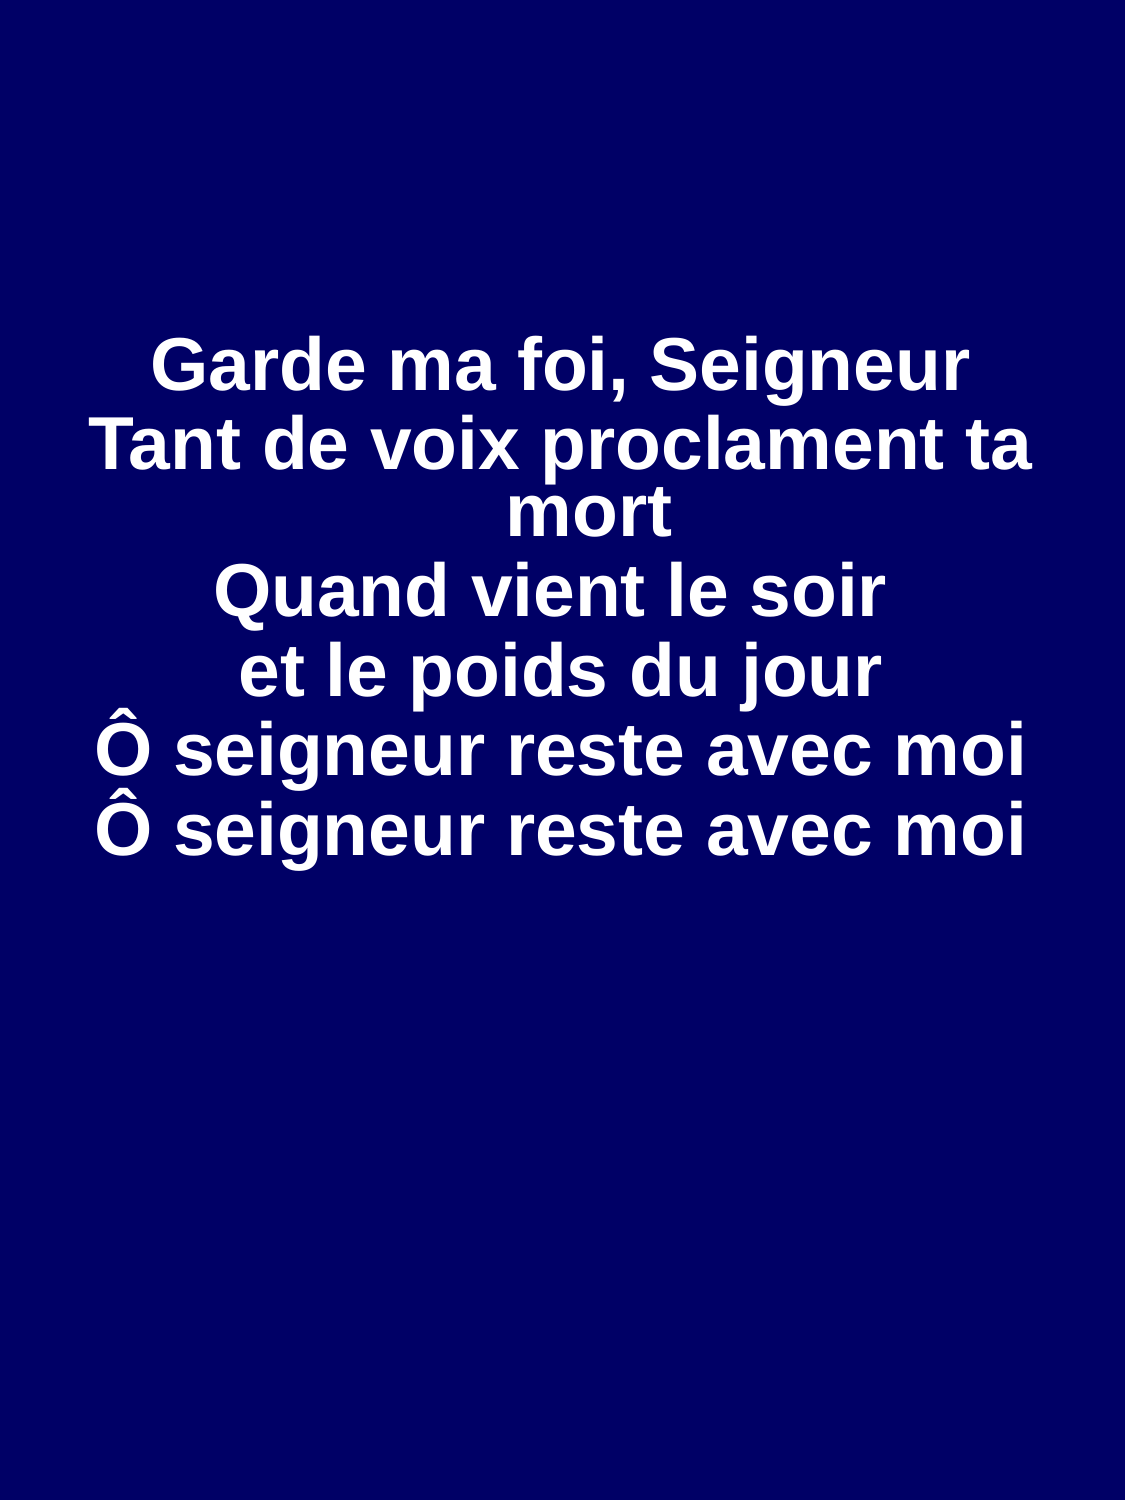

Garde ma foi, Seigneur
Tant de voix proclament ta mort
Quand vient le soir
et le poids du jour
Ô seigneur reste avec moi
Ô seigneur reste avec moi